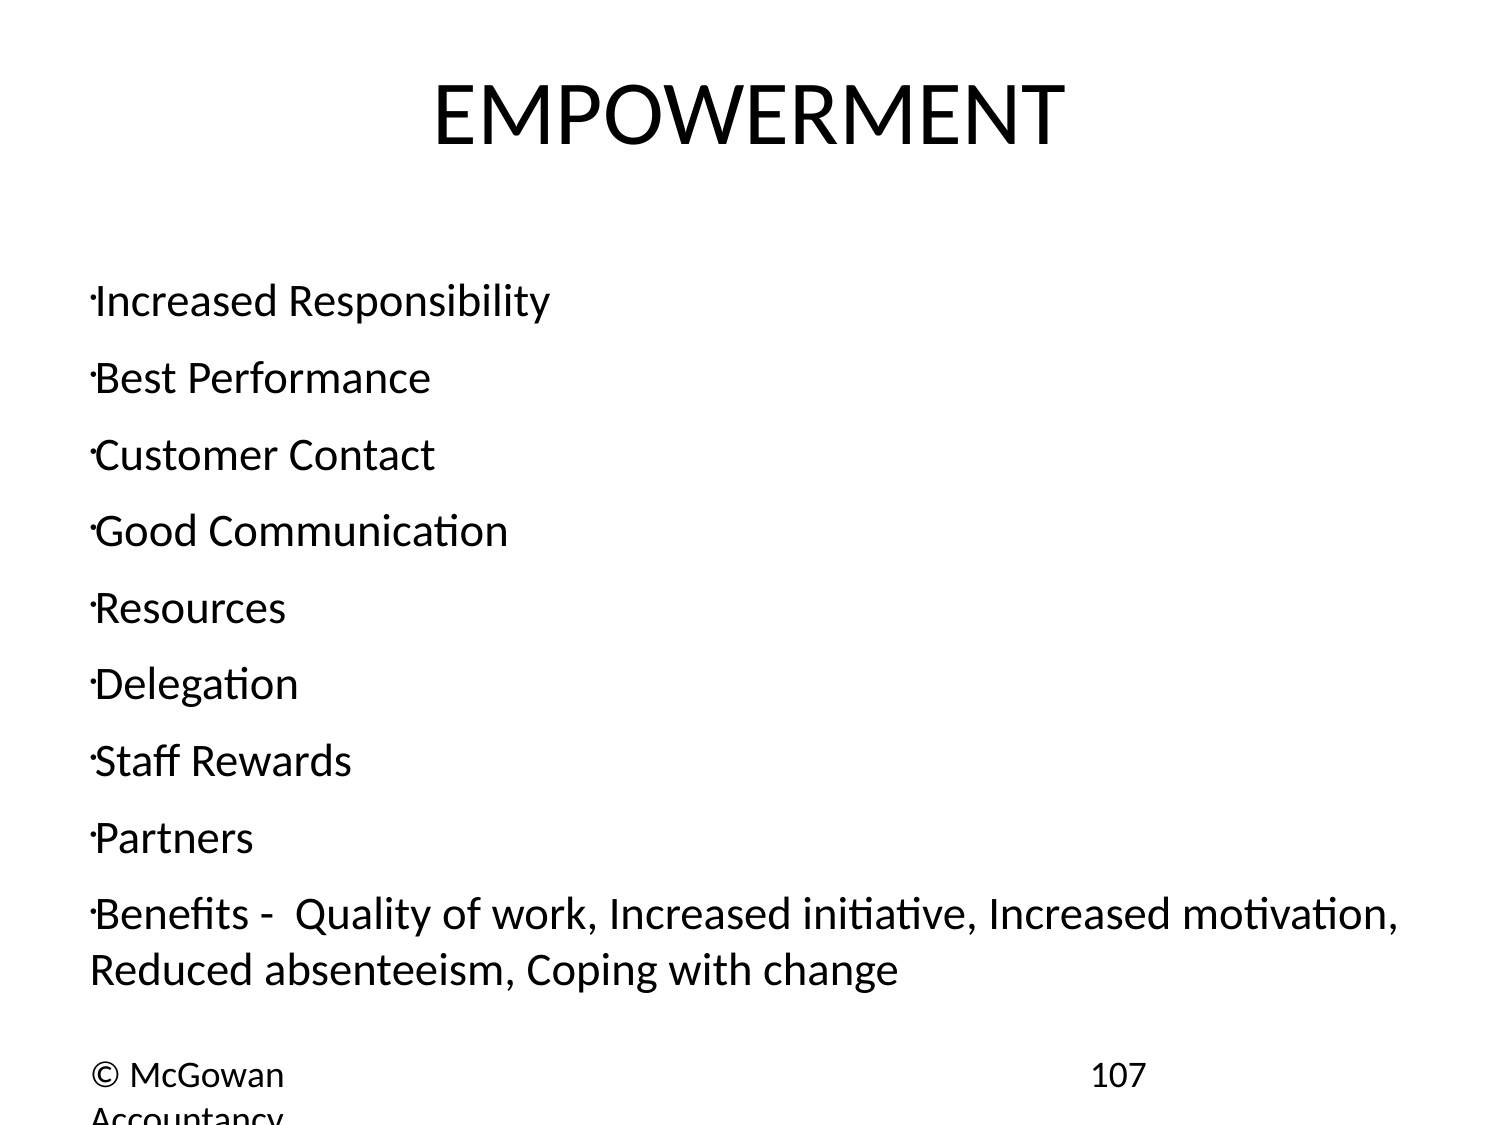

# EMPOWERMENT
Increased Responsibility
Best Performance
Customer Contact
Good Communication
Resources
Delegation
Staff Rewards
Partners
Benefits - Quality of work, Increased initiative, Increased motivation, Reduced absenteeism, Coping with change
© McGowan Accountancy Services
107